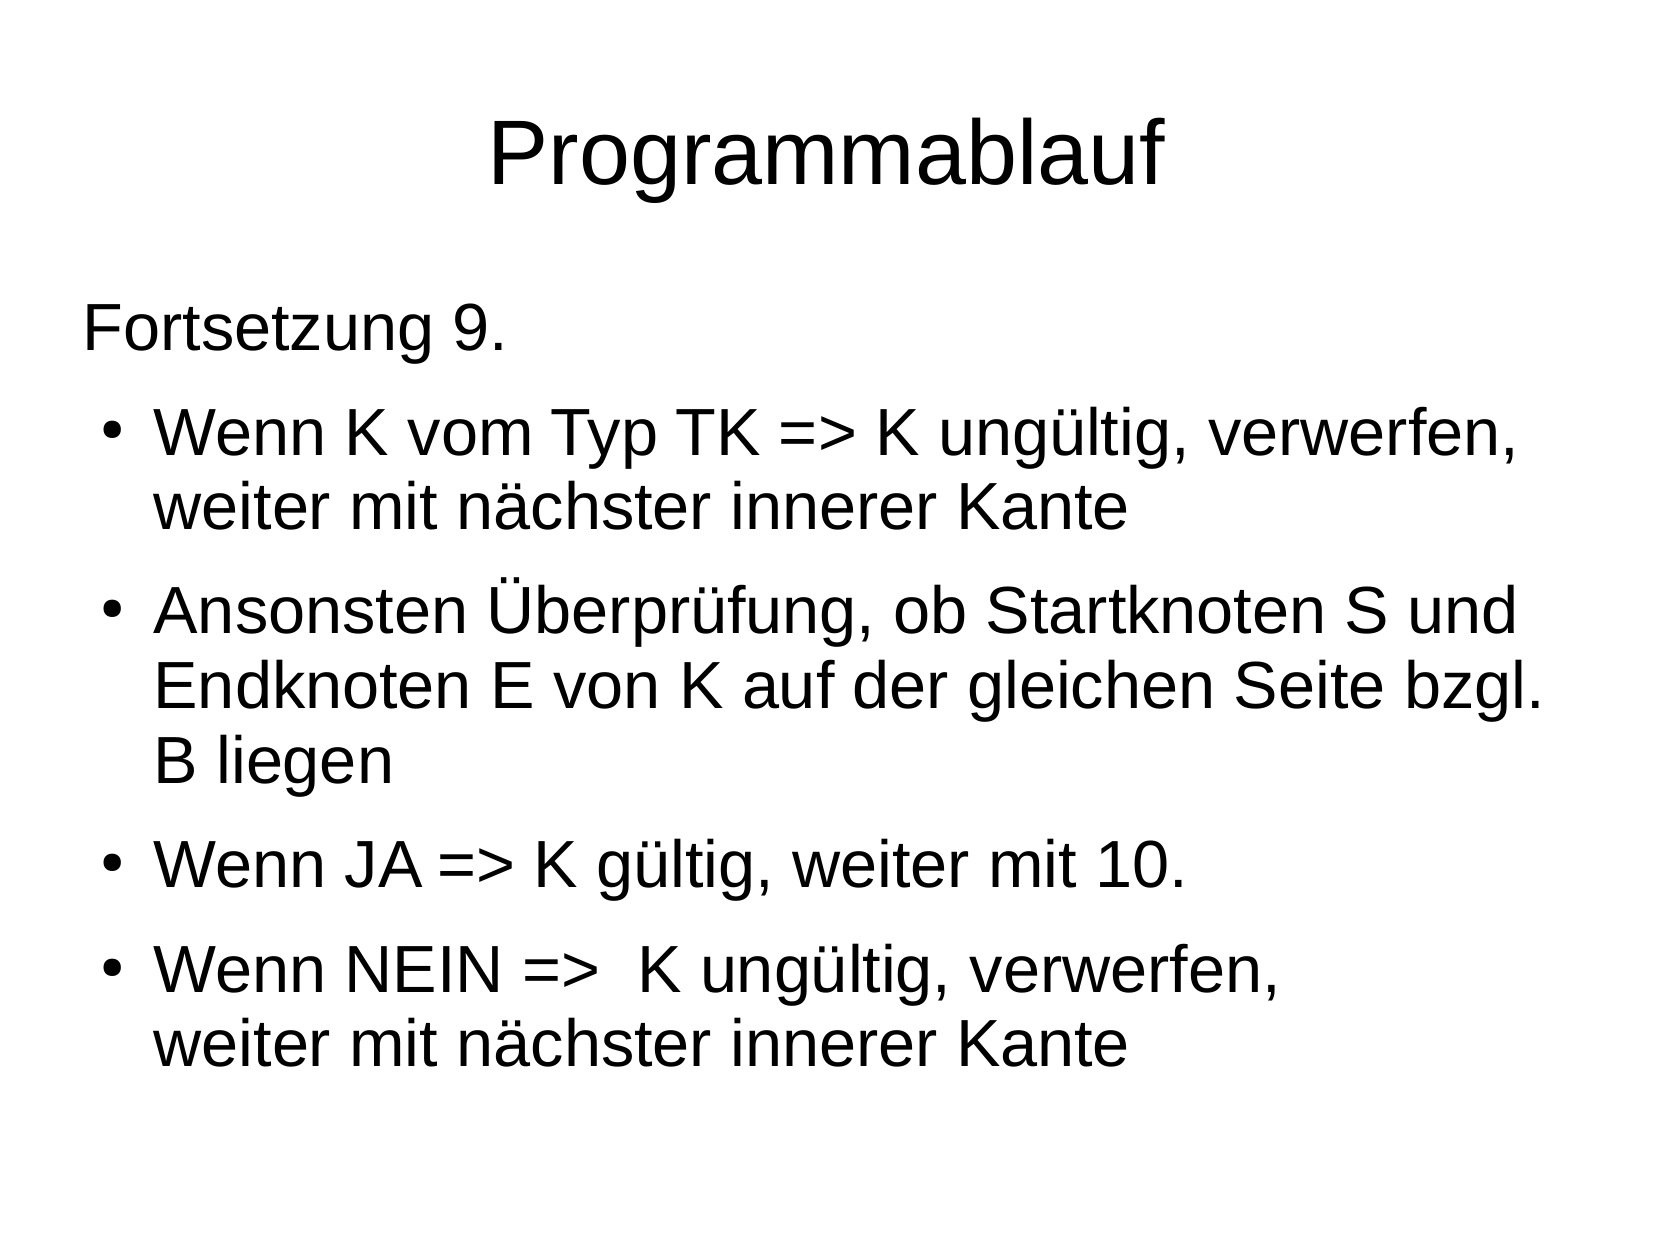

# Programmablauf
Fortsetzung 9.
Wenn K vom Typ TK => K ungültig, verwerfen,
weiter mit nächster innerer Kante
Ansonsten Überprüfung, ob Startknoten S und Endknoten E von K auf der gleichen Seite bzgl. B liegen
Wenn JA => K gültig, weiter mit 10.
Wenn NEIN => K ungültig, verwerfen,
weiter mit nächster innerer Kante